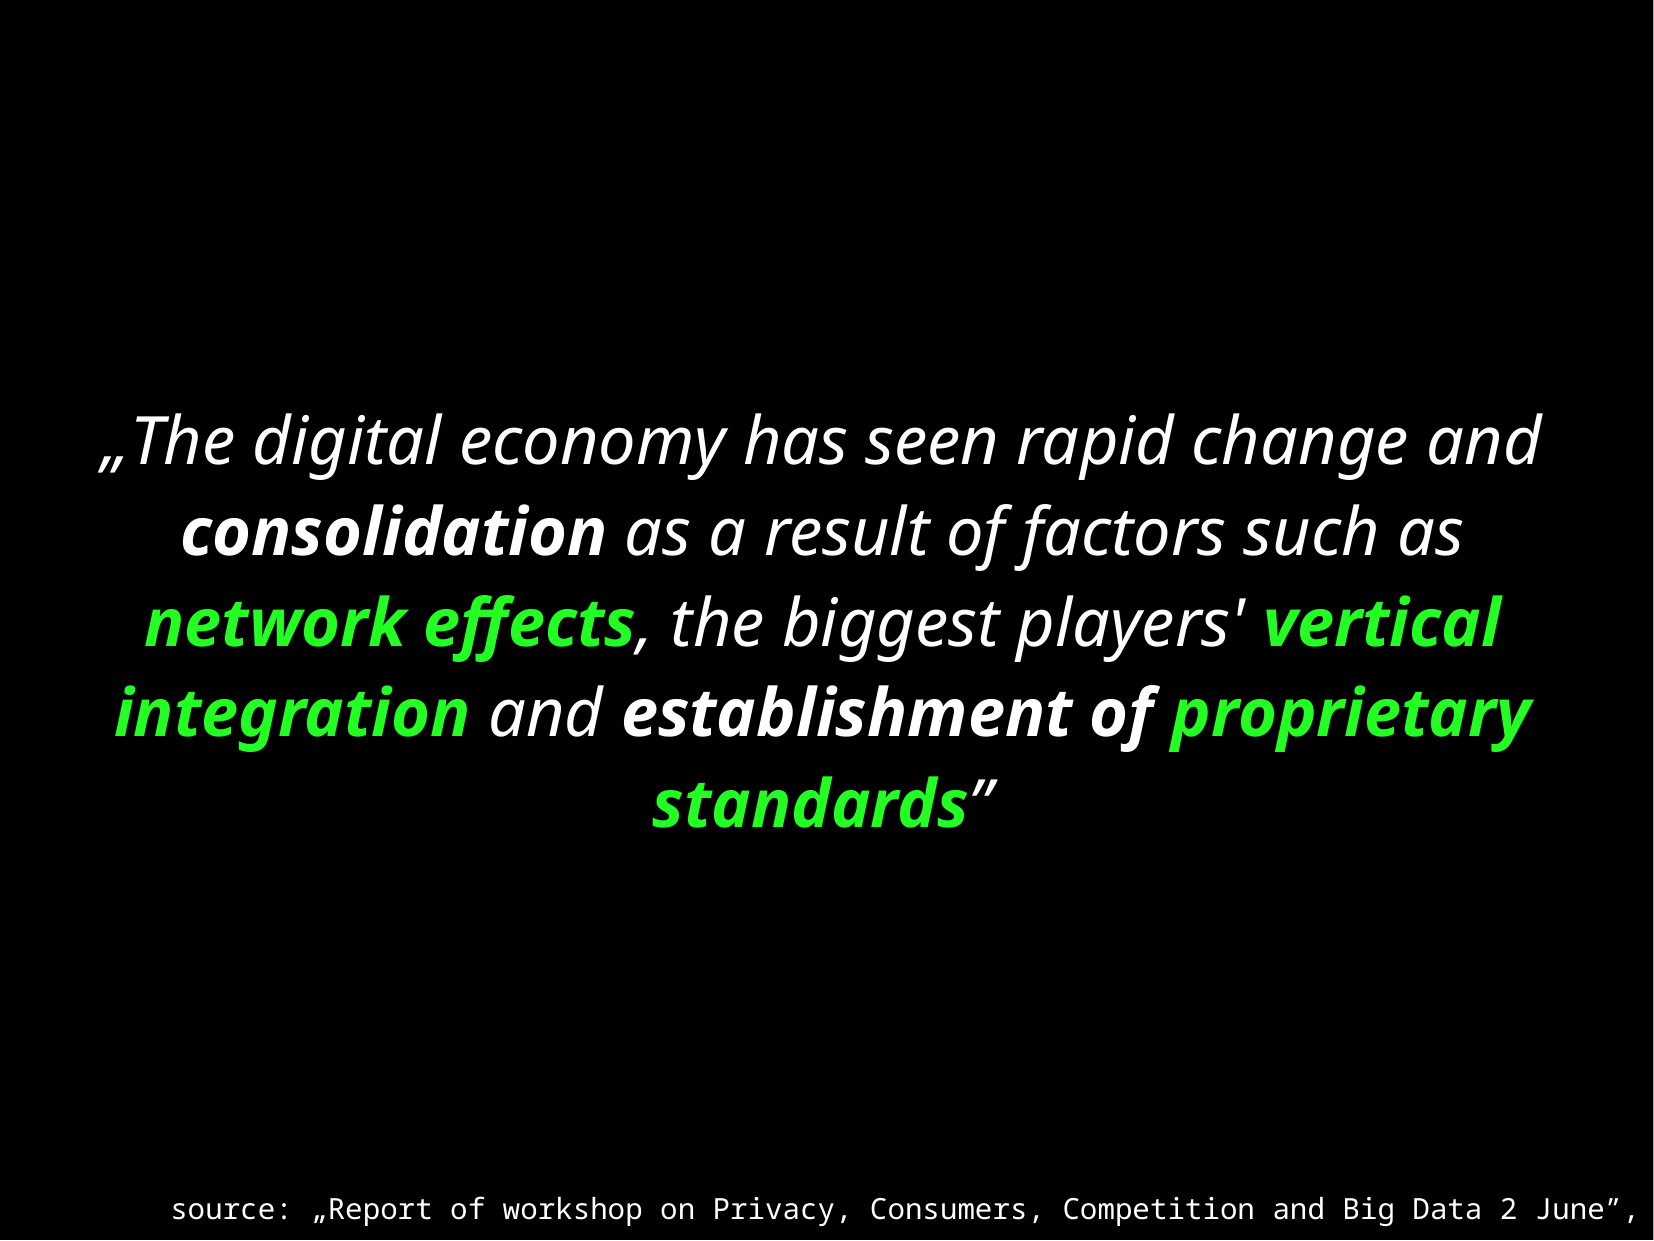

# „The digital economy has seen rapid change and consolidation as a result of factors such as network effects, the biggest players' vertical integration and establishment of proprietary standards”
source: „Report of workshop on Privacy, Consumers, Competition and Big Data 2 June”, EDPS